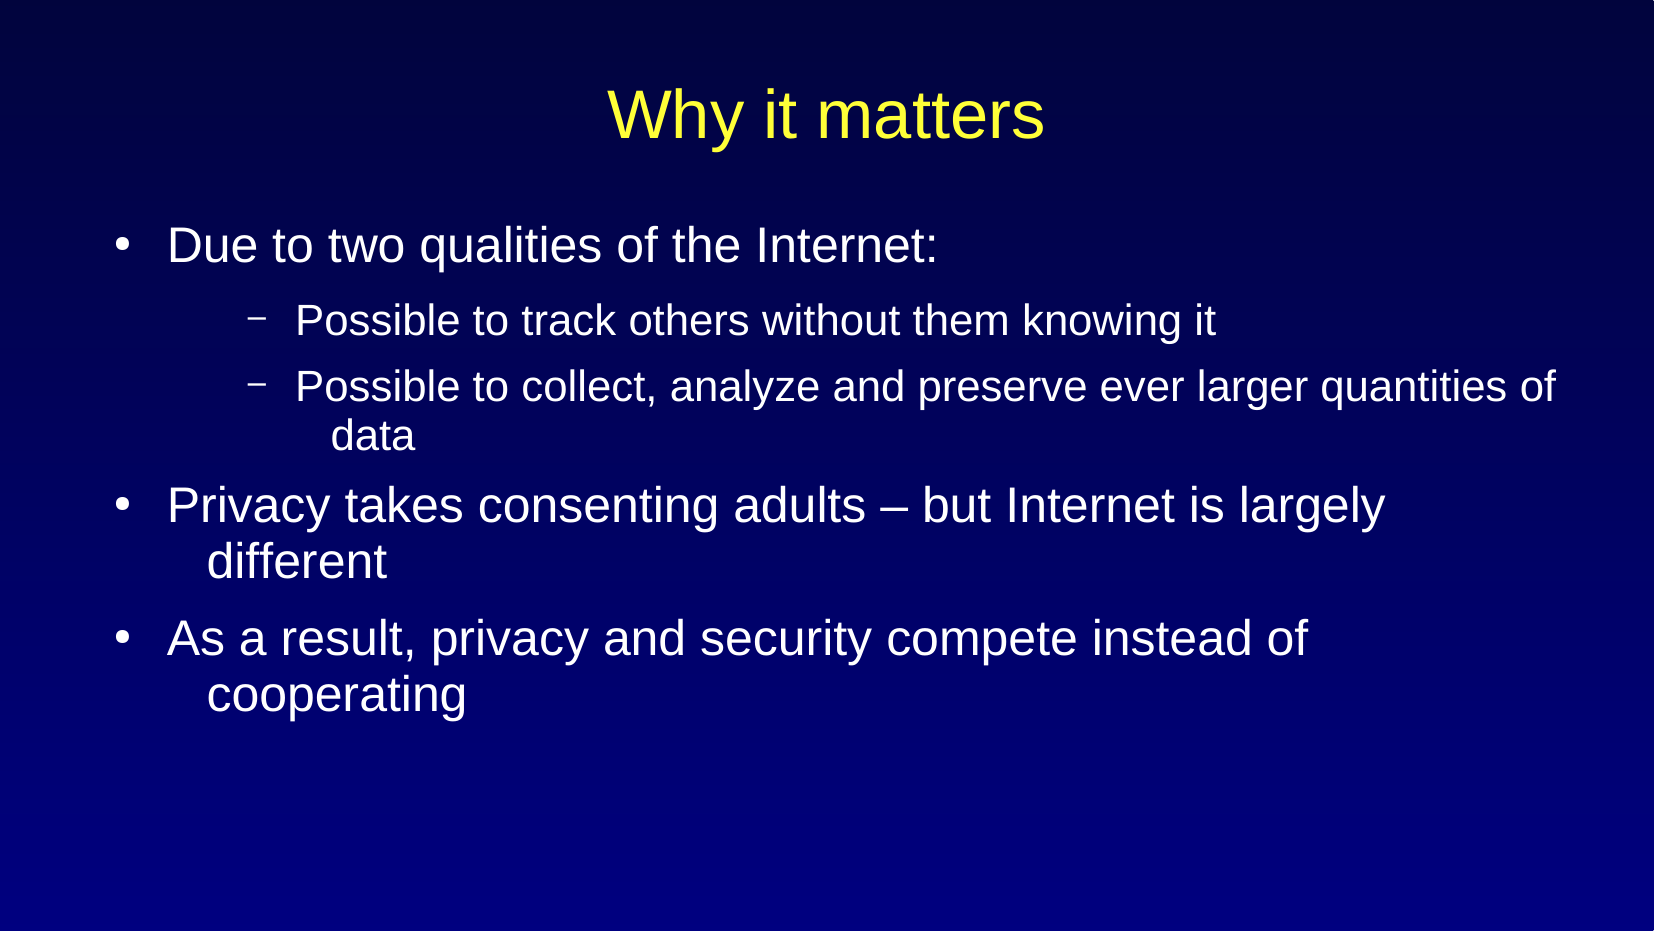

# Why it matters
Due to two qualities of the Internet:
Possible to track others without them knowing it
Possible to collect, analyze and preserve ever larger quantities of data
Privacy takes consenting adults – but Internet is largely different
As a result, privacy and security compete instead of cooperating